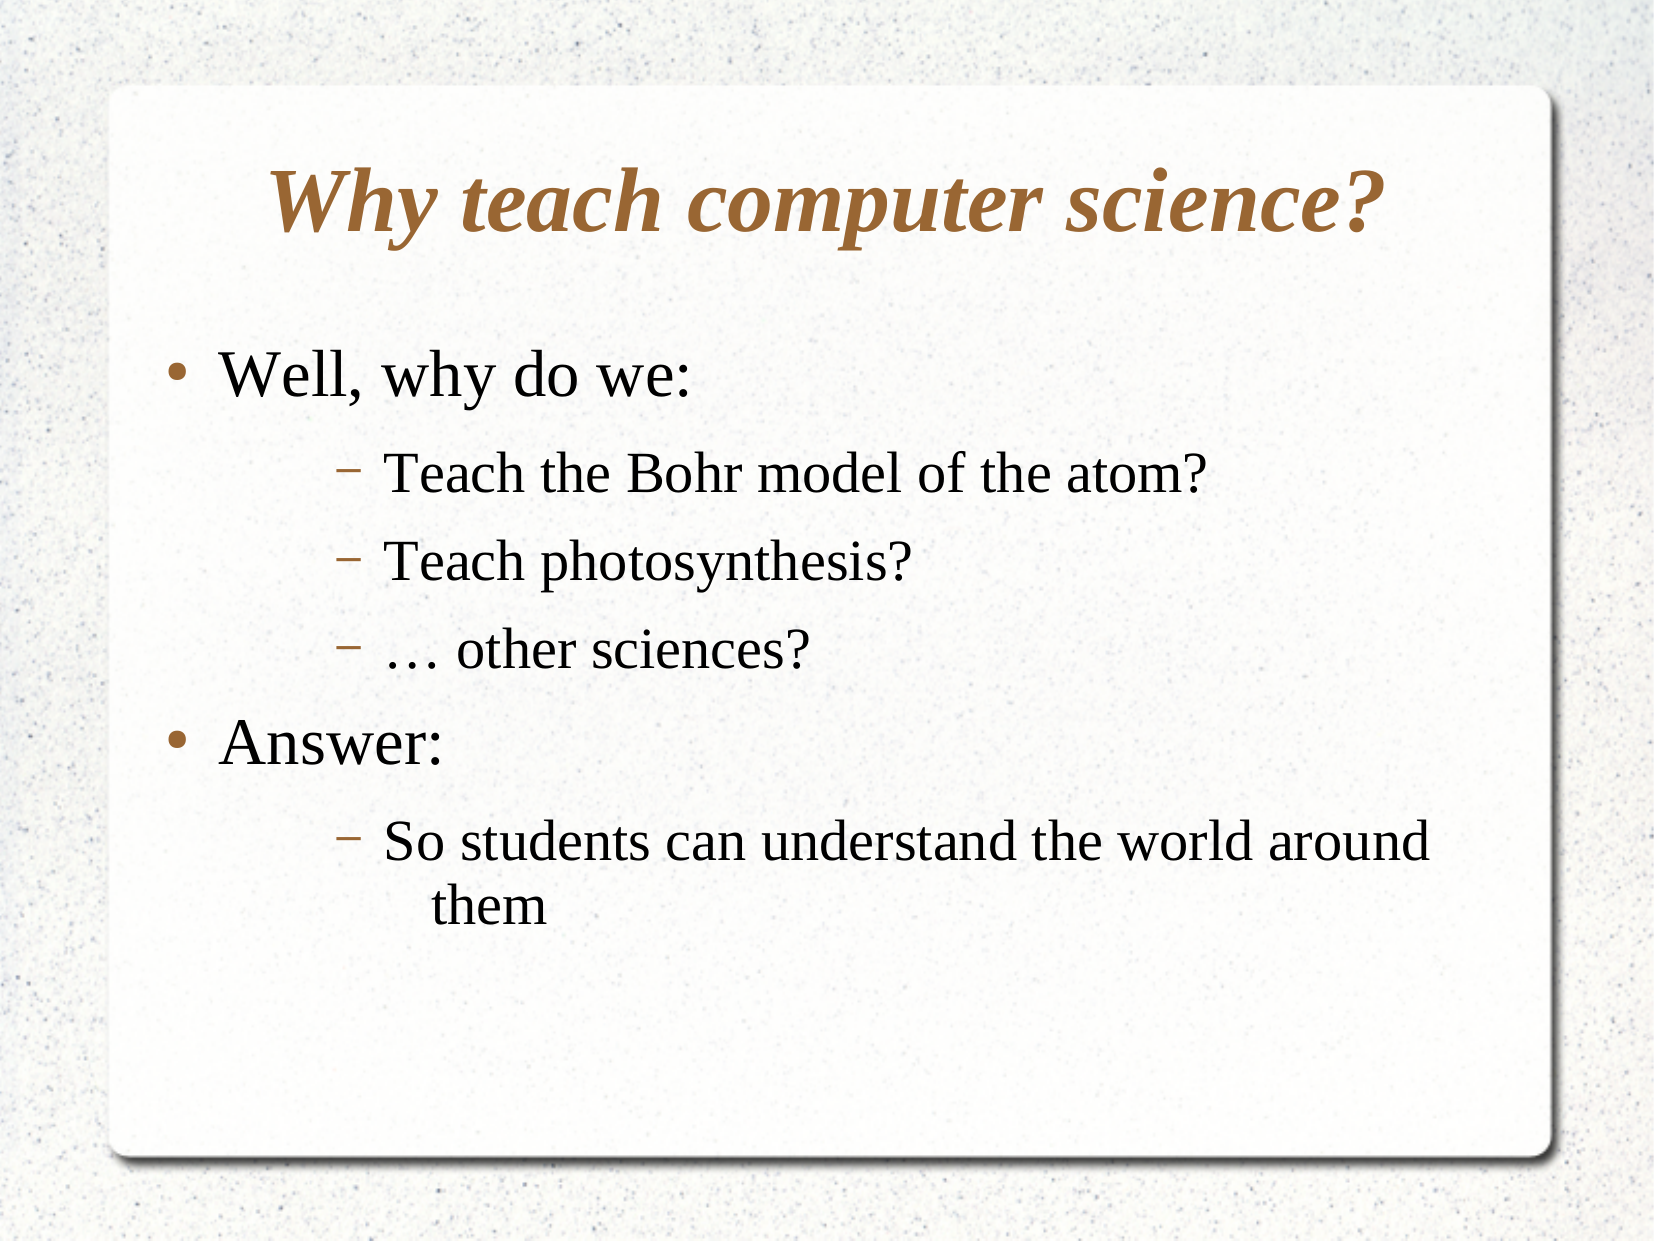

# Why teach computer science?
Well, why do we:
Teach the Bohr model of the atom?
Teach photosynthesis?
… other sciences?
Answer:
So students can understand the world around them